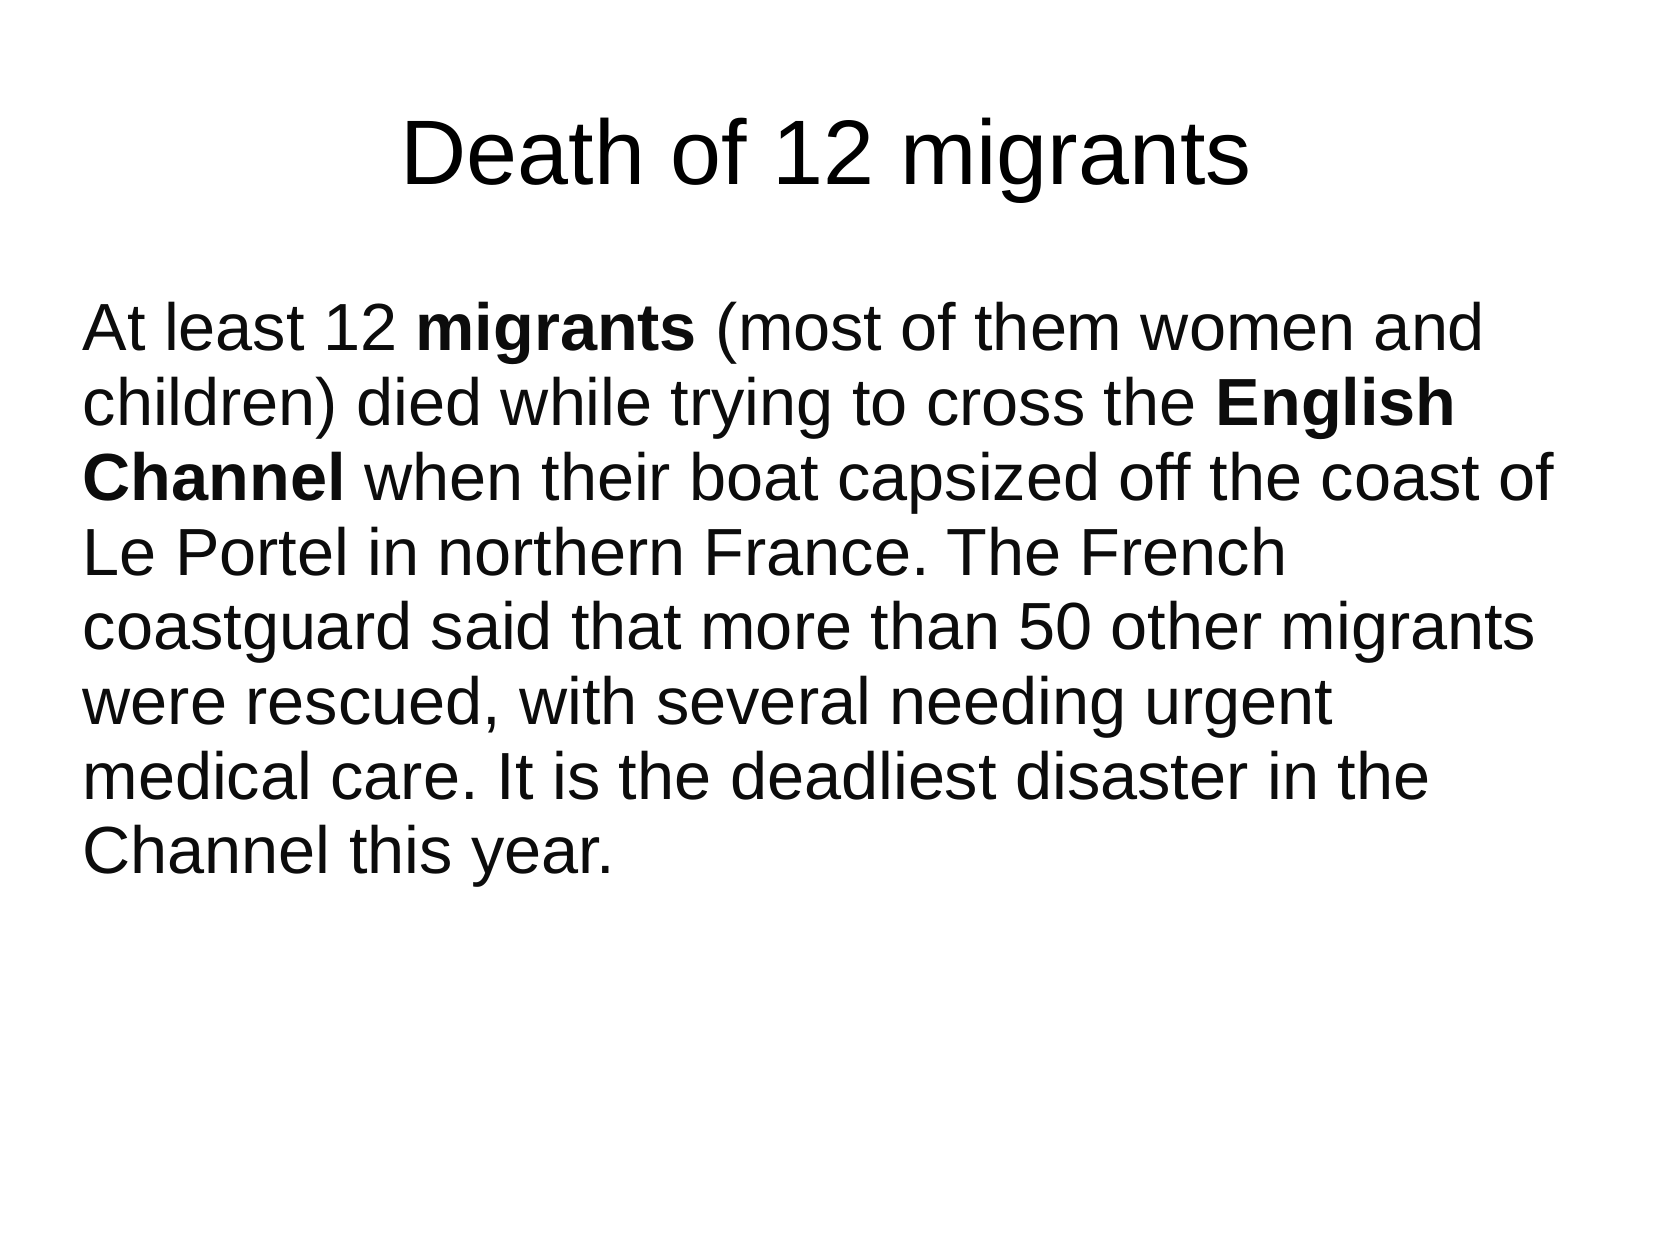

# Death of 12 migrants
At least 12 migrants (most of them women and children) died while trying to cross the English Channel when their boat capsized off the coast of Le Portel in northern France. The French coastguard said that more than 50 other migrants were rescued, with several needing urgent medical care. It is the deadliest disaster in the Channel this year.